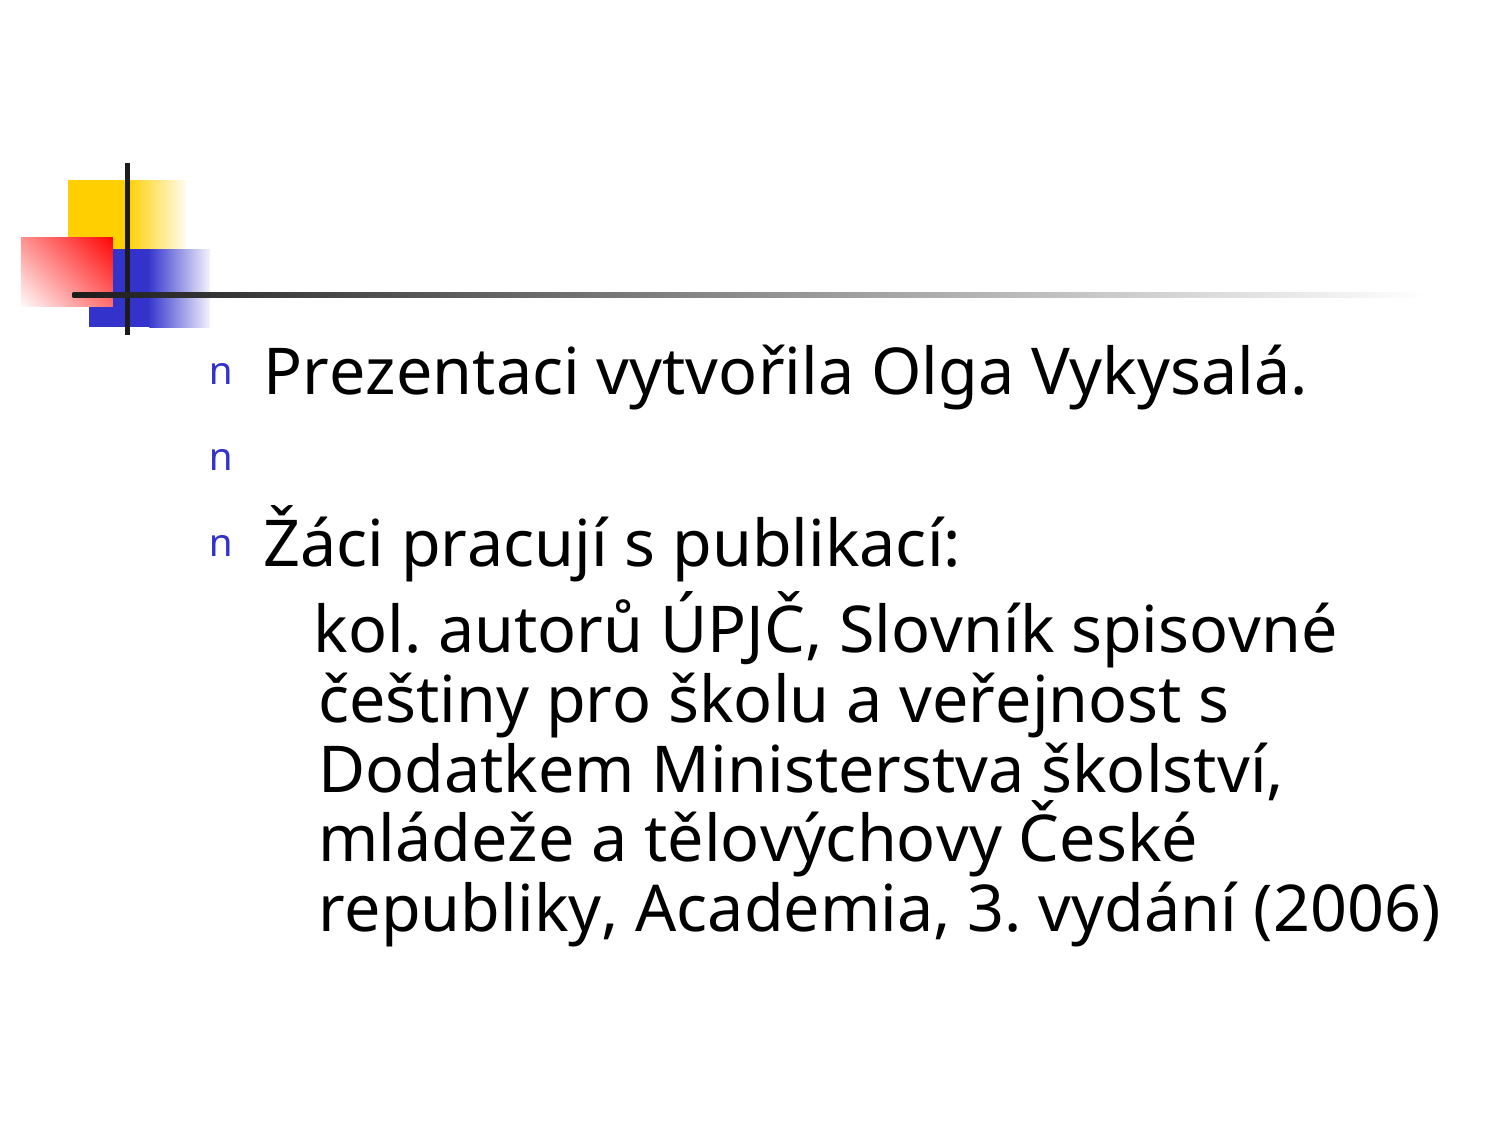

#
Prezentaci vytvořila Olga Vykysalá.
Žáci pracují s publikací:
 kol. autorů ÚPJČ, Slovník spisovné češtiny pro školu a veřejnost s Dodatkem Ministerstva školství, mládeže a tělovýchovy České republiky, Academia, 3. vydání (2006)